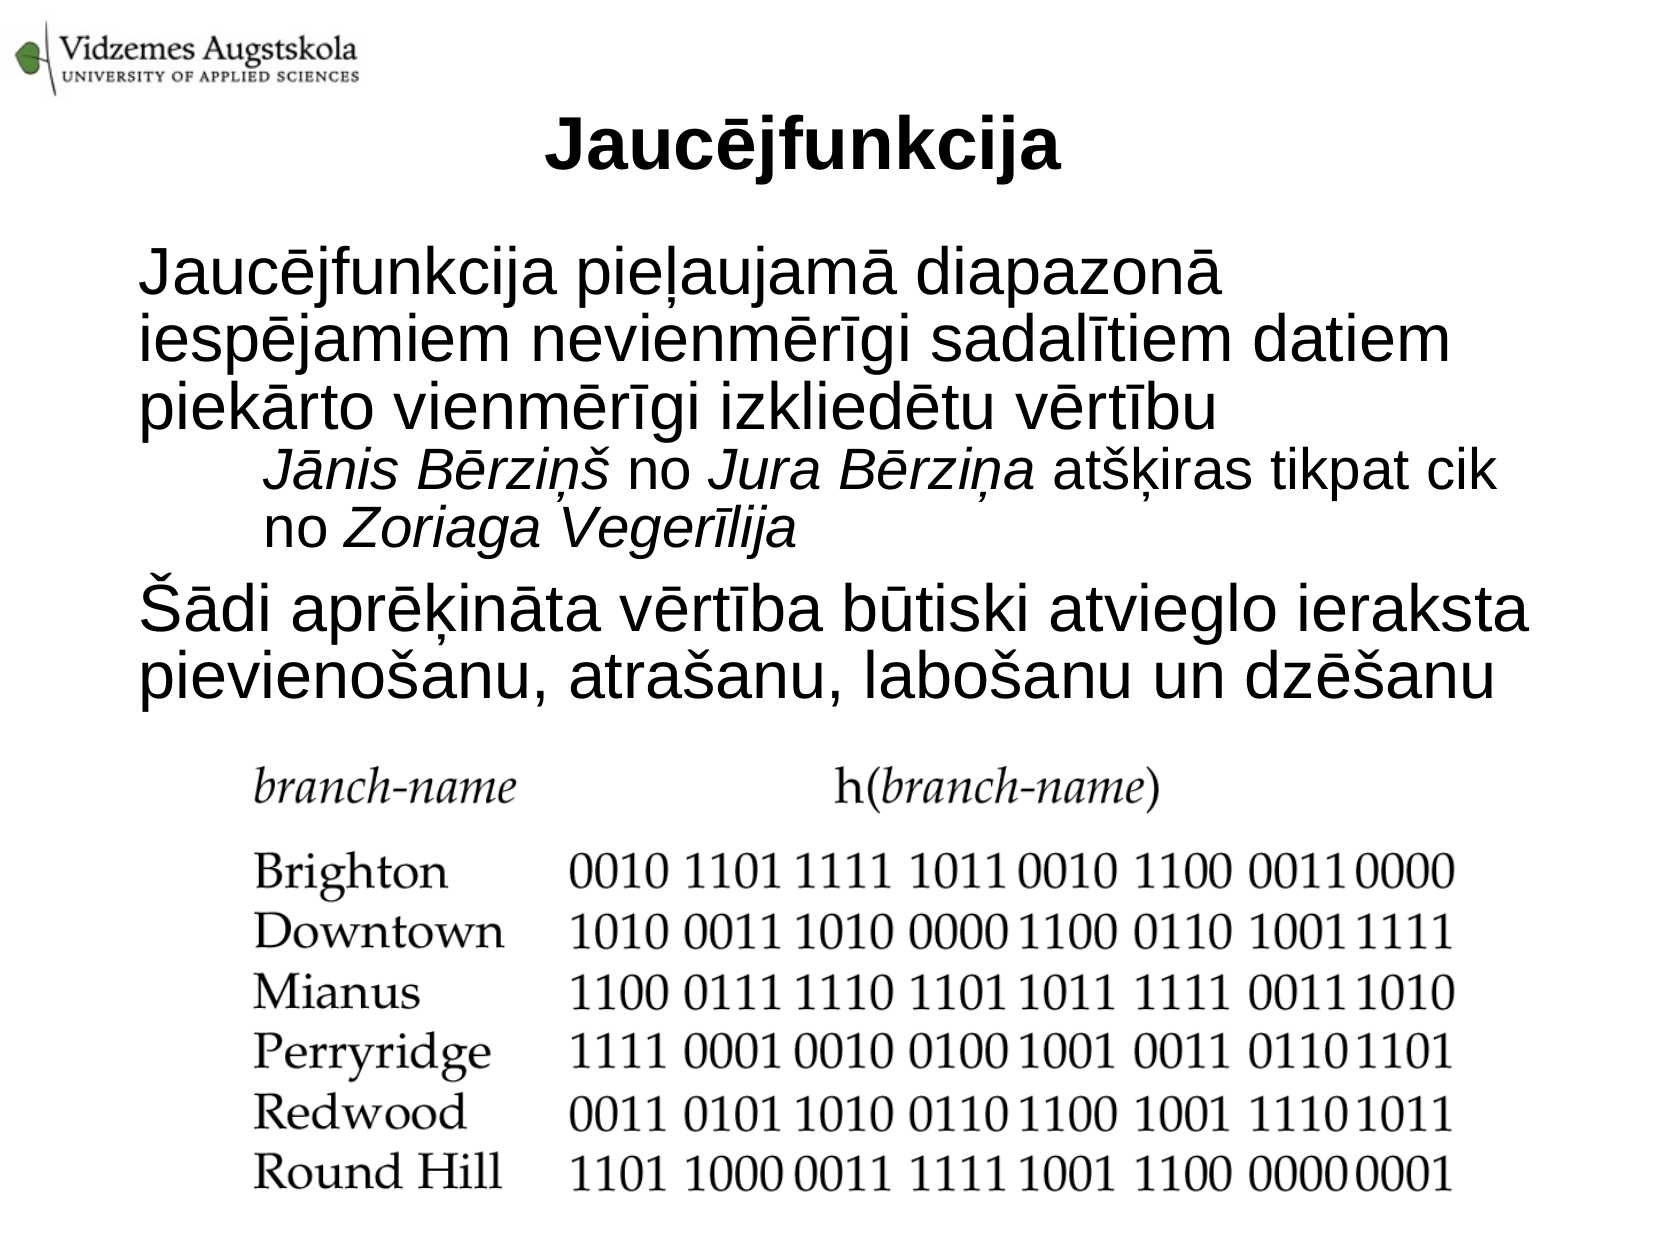

# Jaucējfunkcija
Jaucējfunkcija pieļaujamā diapazonā iespējamiem nevienmērīgi sadalītiem datiem piekārto vienmērīgi izkliedētu vērtību
Jānis Bērziņš no Jura Bērziņa atšķiras tikpat cik no Zoriaga Vegerīlija
Šādi aprēķināta vērtība būtiski atvieglo ieraksta pievienošanu, atrašanu, labošanu un dzēšanu